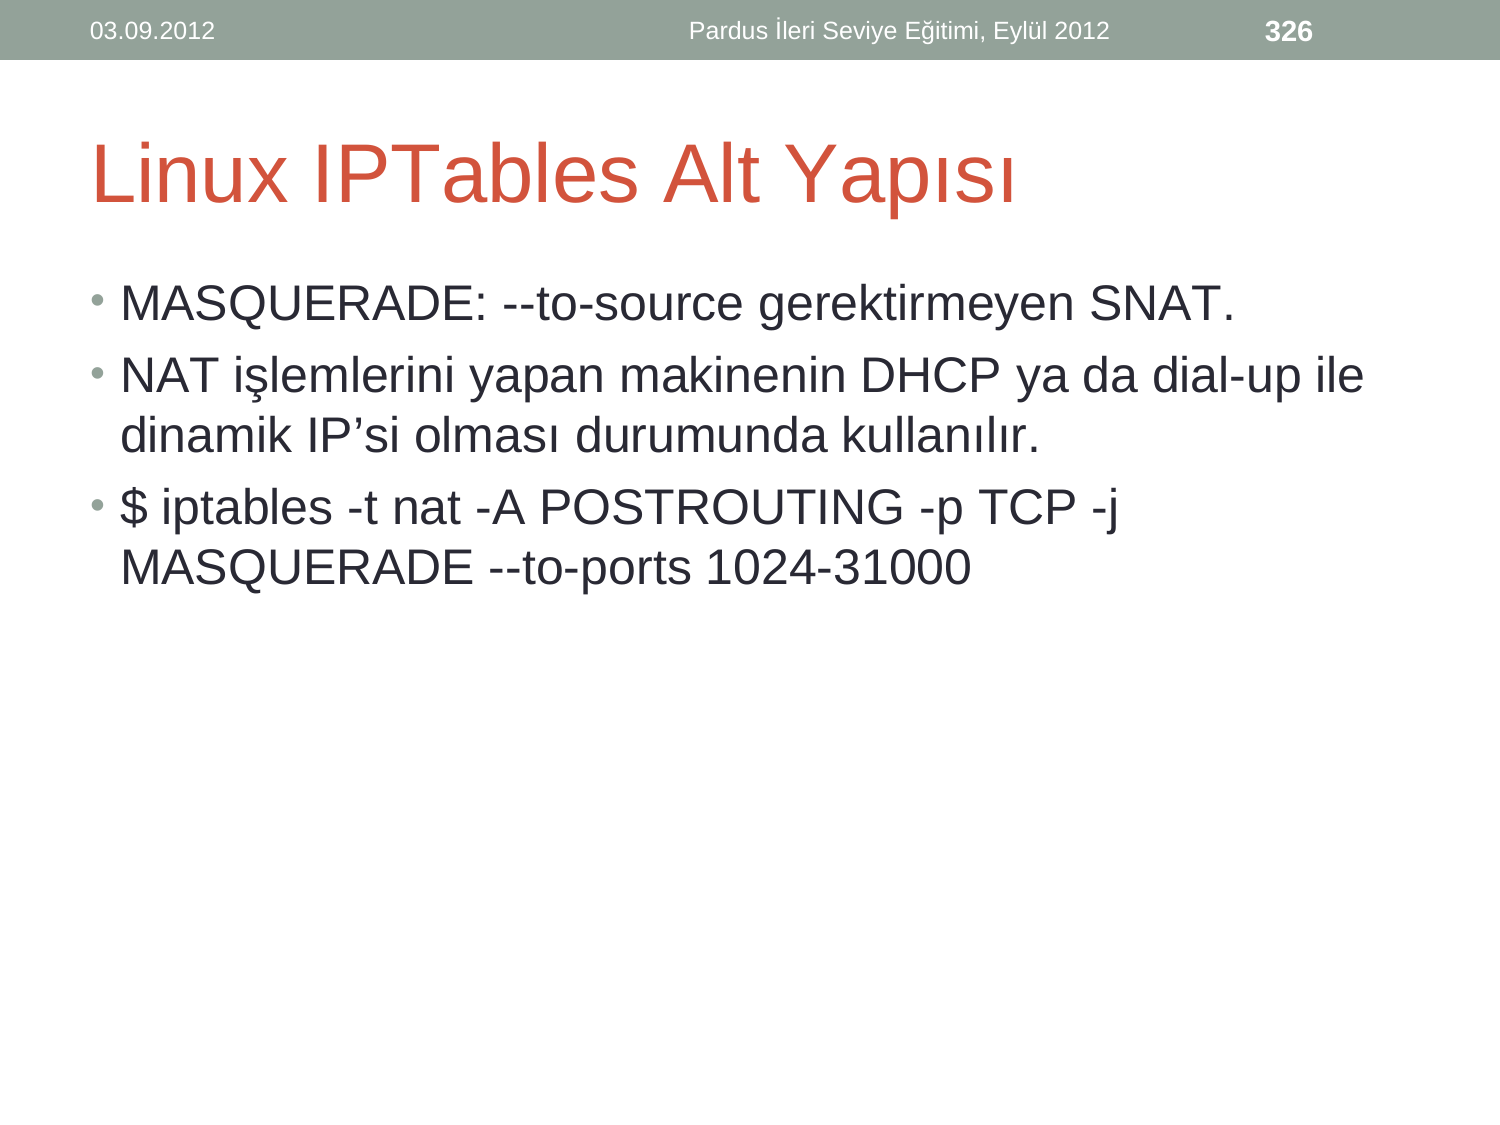

03.09.2012
Pardus İleri Seviye Eğitimi, Eylül 2012
# Linux IPTables Alt Yapısı
MASQUERADE: --to-source gerektirmeyen SNAT.
NAT işlemlerini yapan makinenin DHCP ya da dial-up ile dinamik IP’si olması durumunda kullanılır.
$ iptables -t nat -A POSTROUTING -p TCP -j MASQUERADE --to-ports 1024-31000